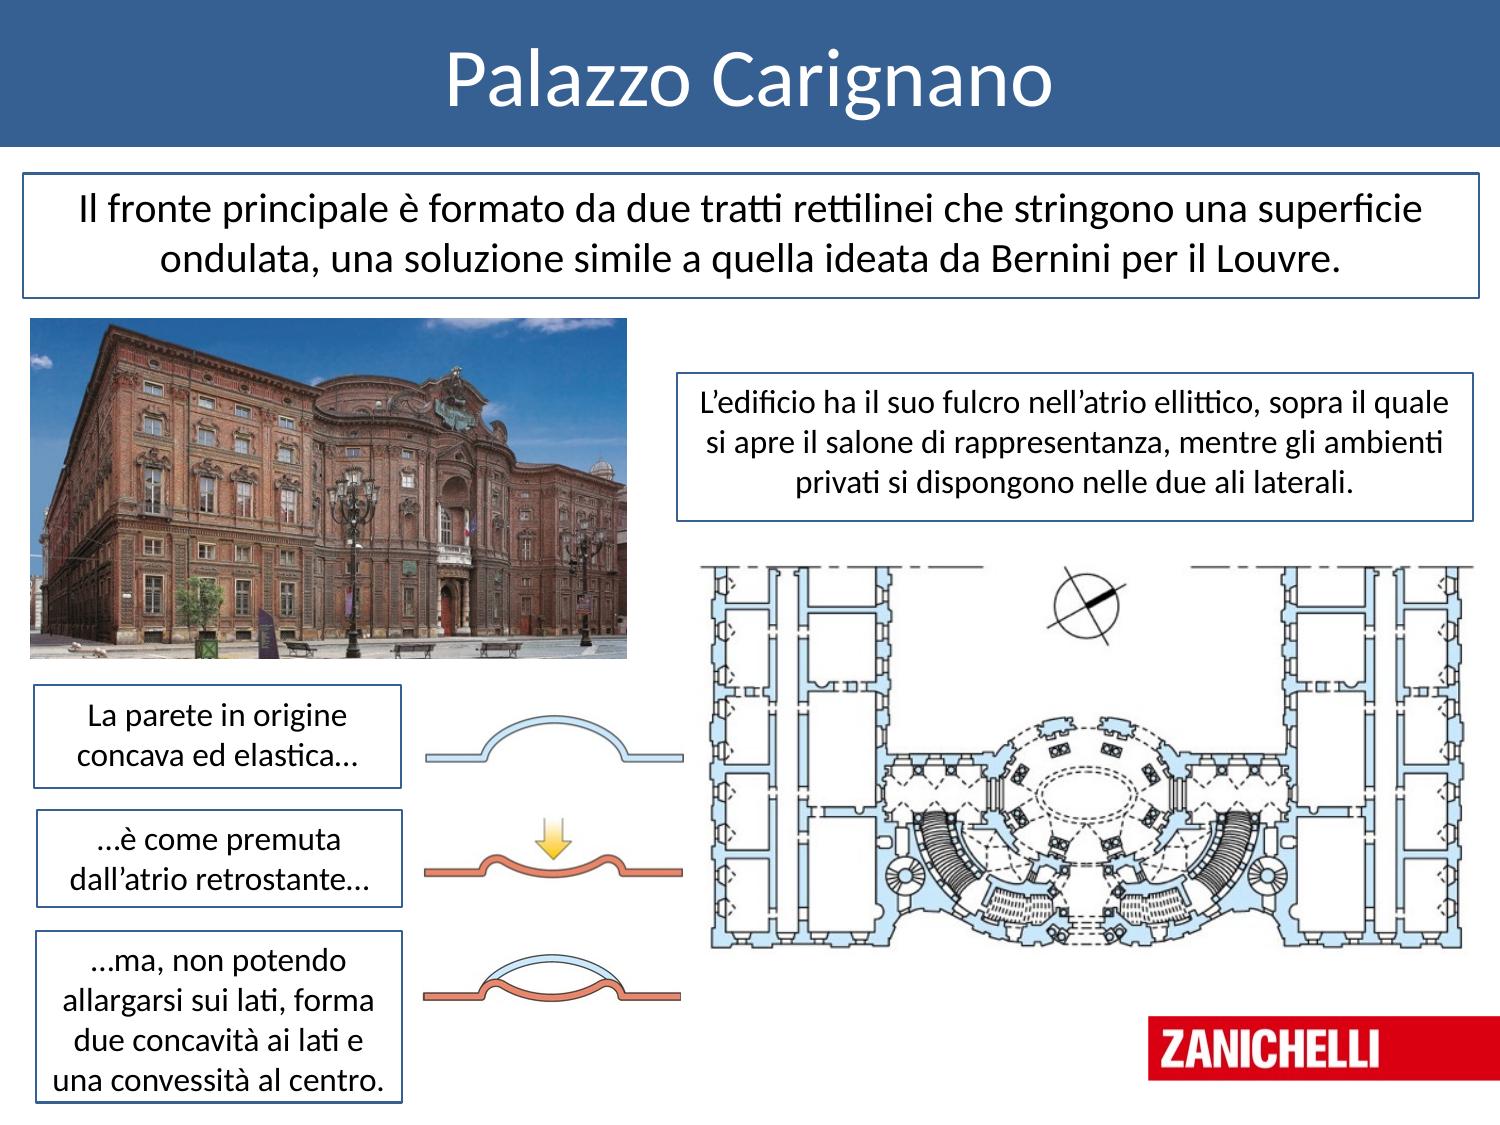

Palazzo Carignano
Il fronte principale è formato da due tratti rettilinei che stringono una superficie ondulata, una soluzione simile a quella ideata da Bernini per il Louvre.
L’edificio ha il suo fulcro nell’atrio ellittico, sopra il quale si apre il salone di rappresentanza, mentre gli ambienti privati si dispongono nelle due ali laterali.
La parete in origine concava ed elastica…
…è come premuta dall’atrio retrostante…
…ma, non potendo allargarsi sui lati, forma due concavità ai lati e una convessità al centro.